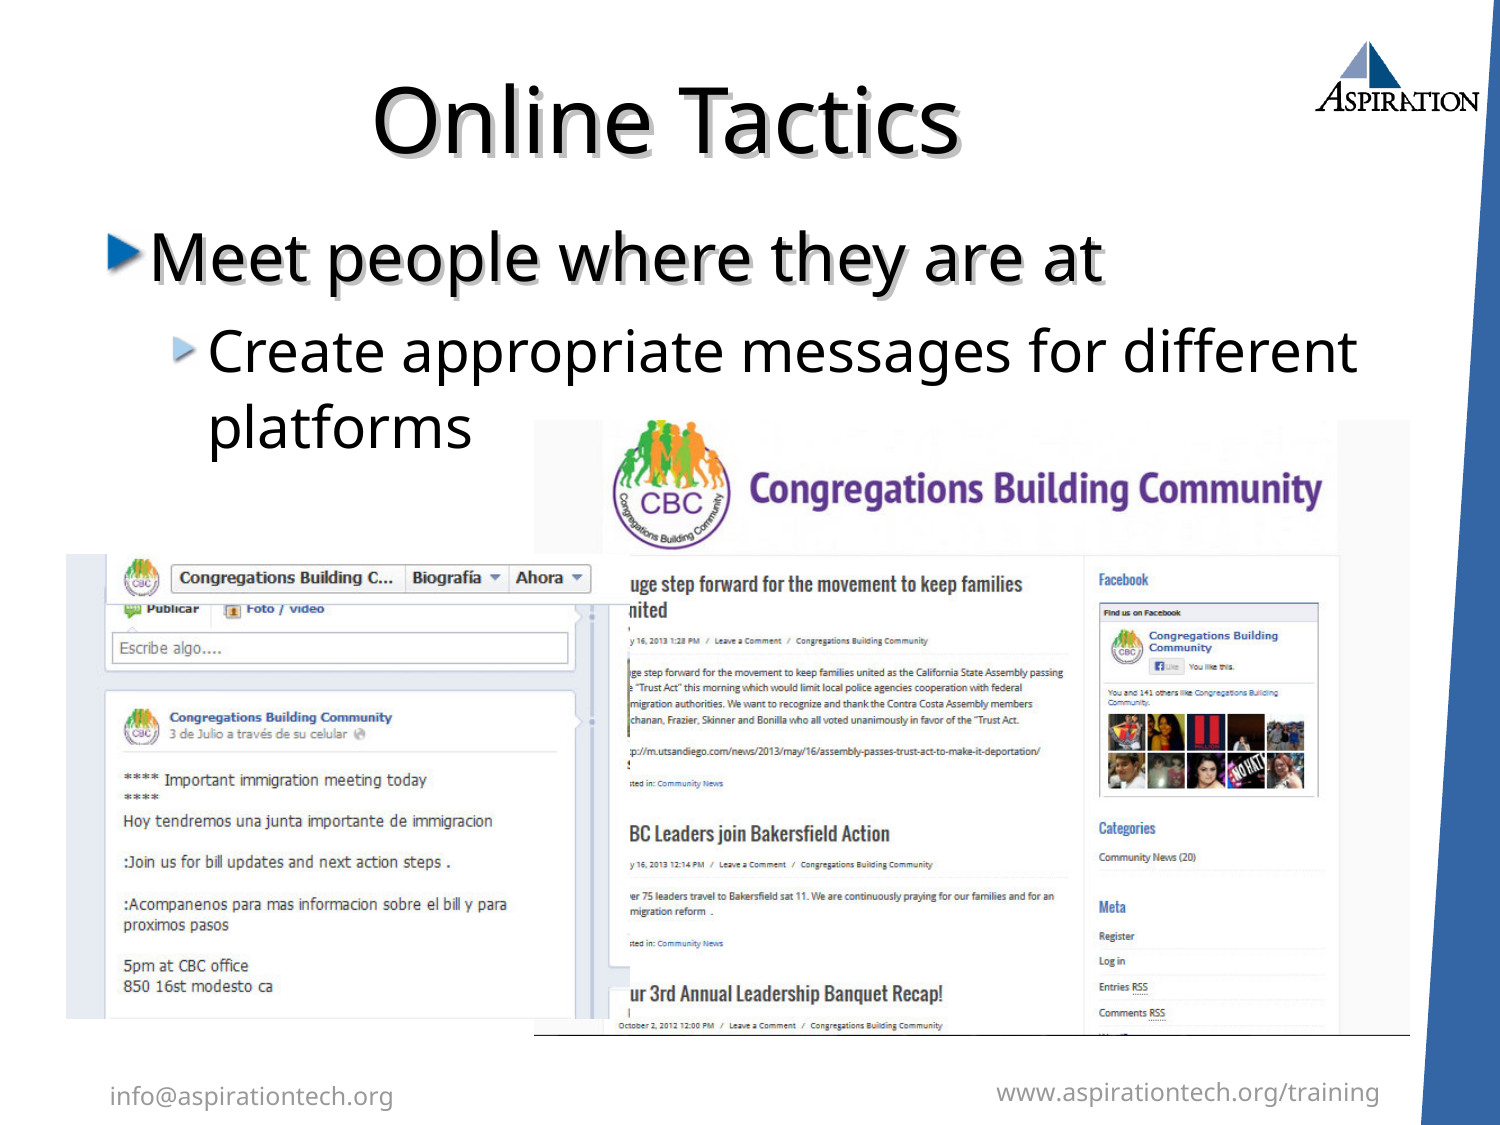

# Online Tactics
Meet people where they are at
Create appropriate messages for different platforms